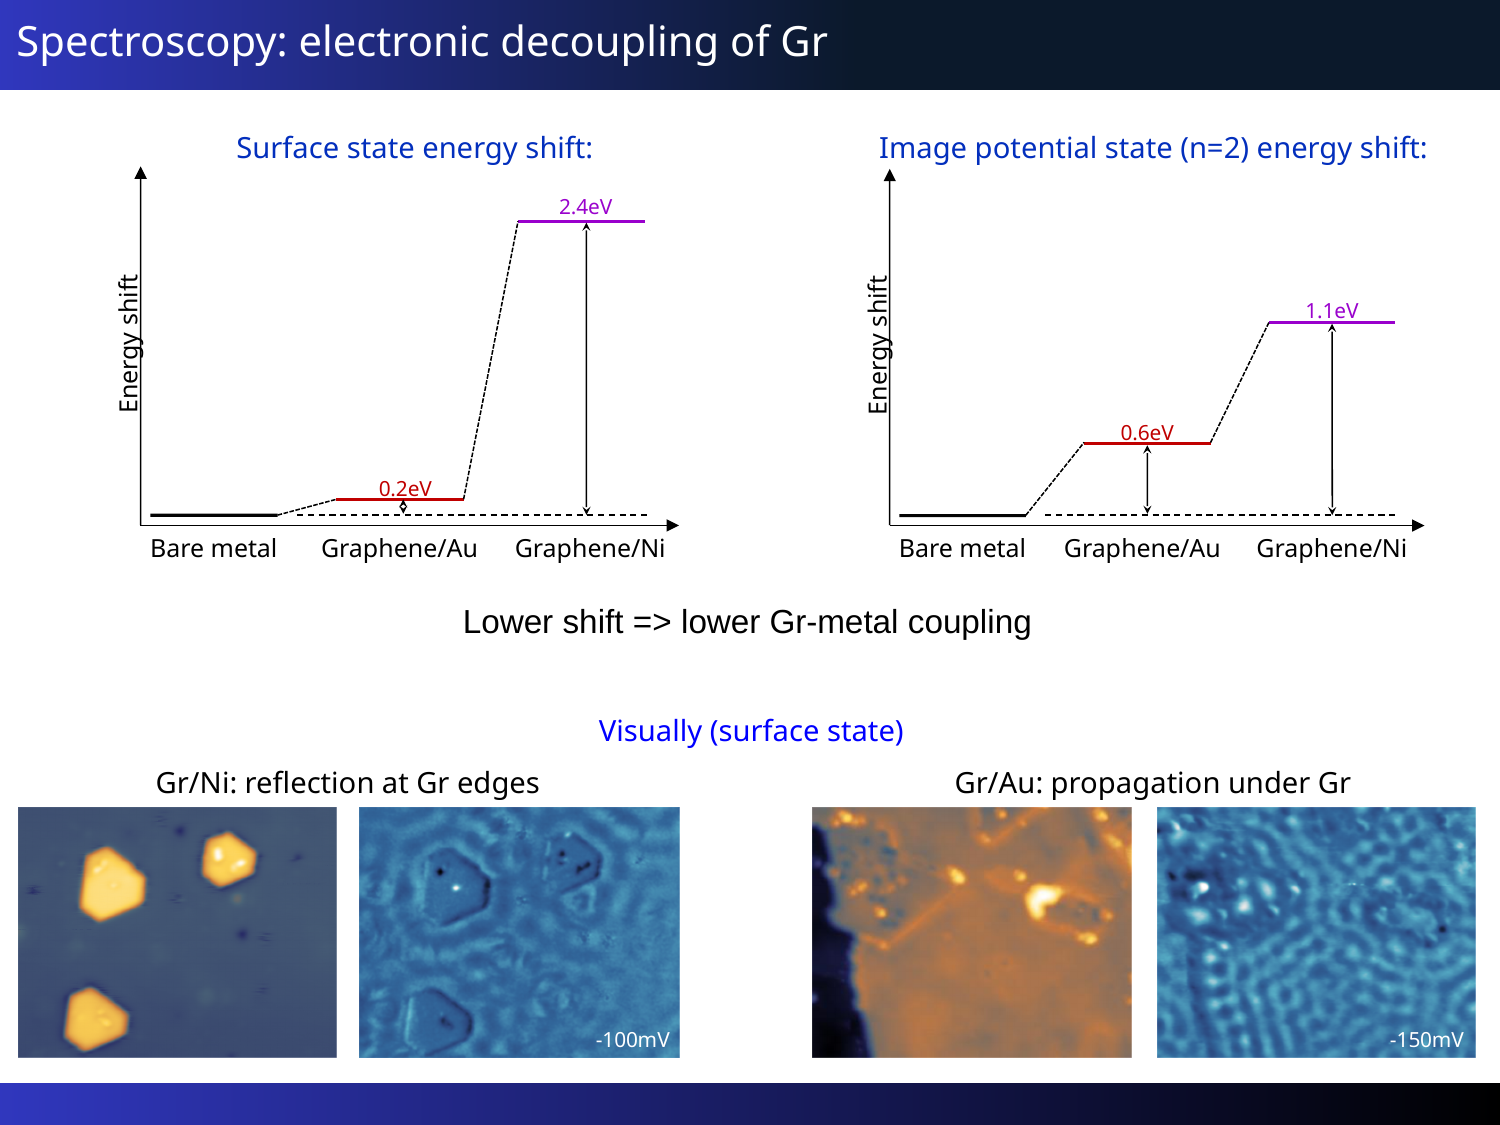

Spectroscopy: electronic decoupling of Gr
Surface state energy shift:
Image potential state (n=2) energy shift:
2.4eV
Energy shift
0.2eV
Bare metal
Graphene/Au
Graphene/Ni
1.1eV
Energy shift
0.6eV
Graphene/Ni
Bare metal
Graphene/Au
Lower shift => lower Gr-metal coupling
Visually (surface state)
Gr/Ni: reflection at Gr edges
Gr/Au: propagation under Gr
-100mV
-150mV